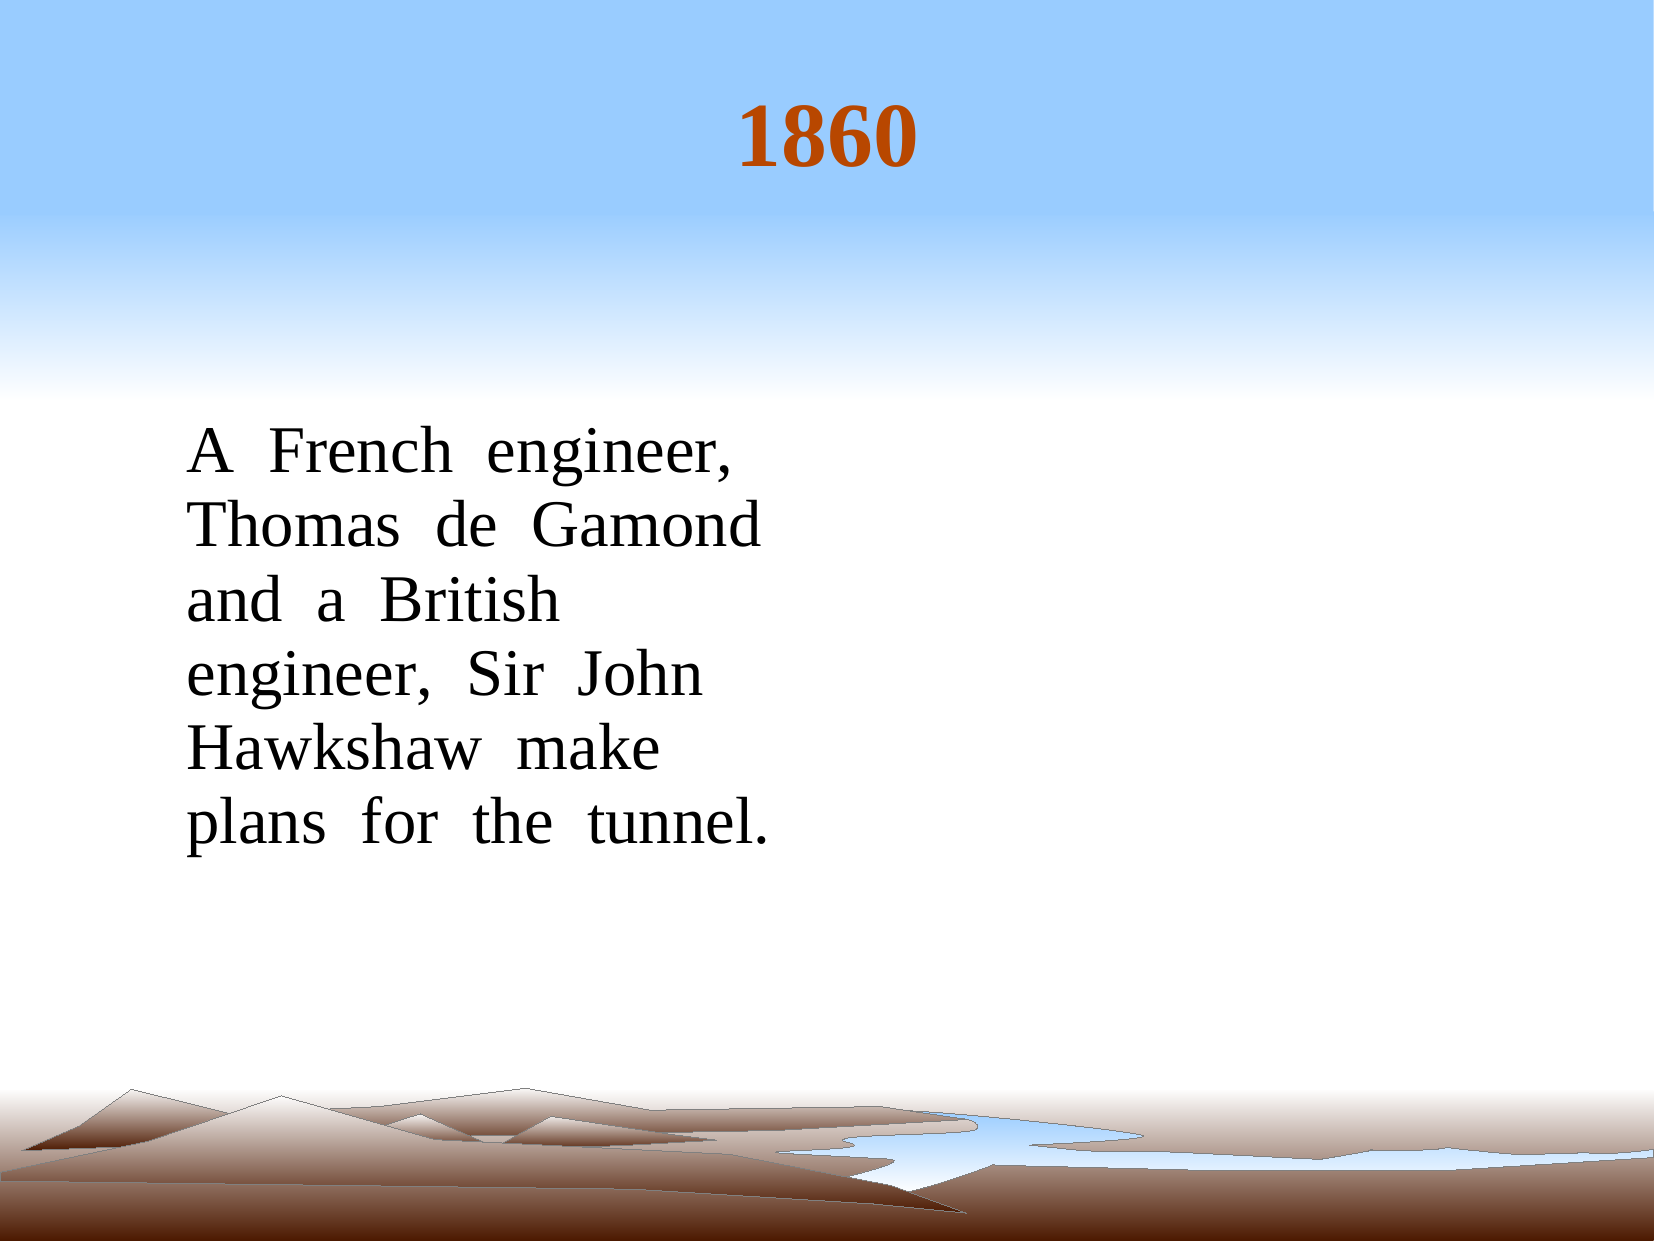

# 1860
A French engineer, Thomas de Gamond and a British engineer, Sir John Hawkshaw make plans for the tunnel.